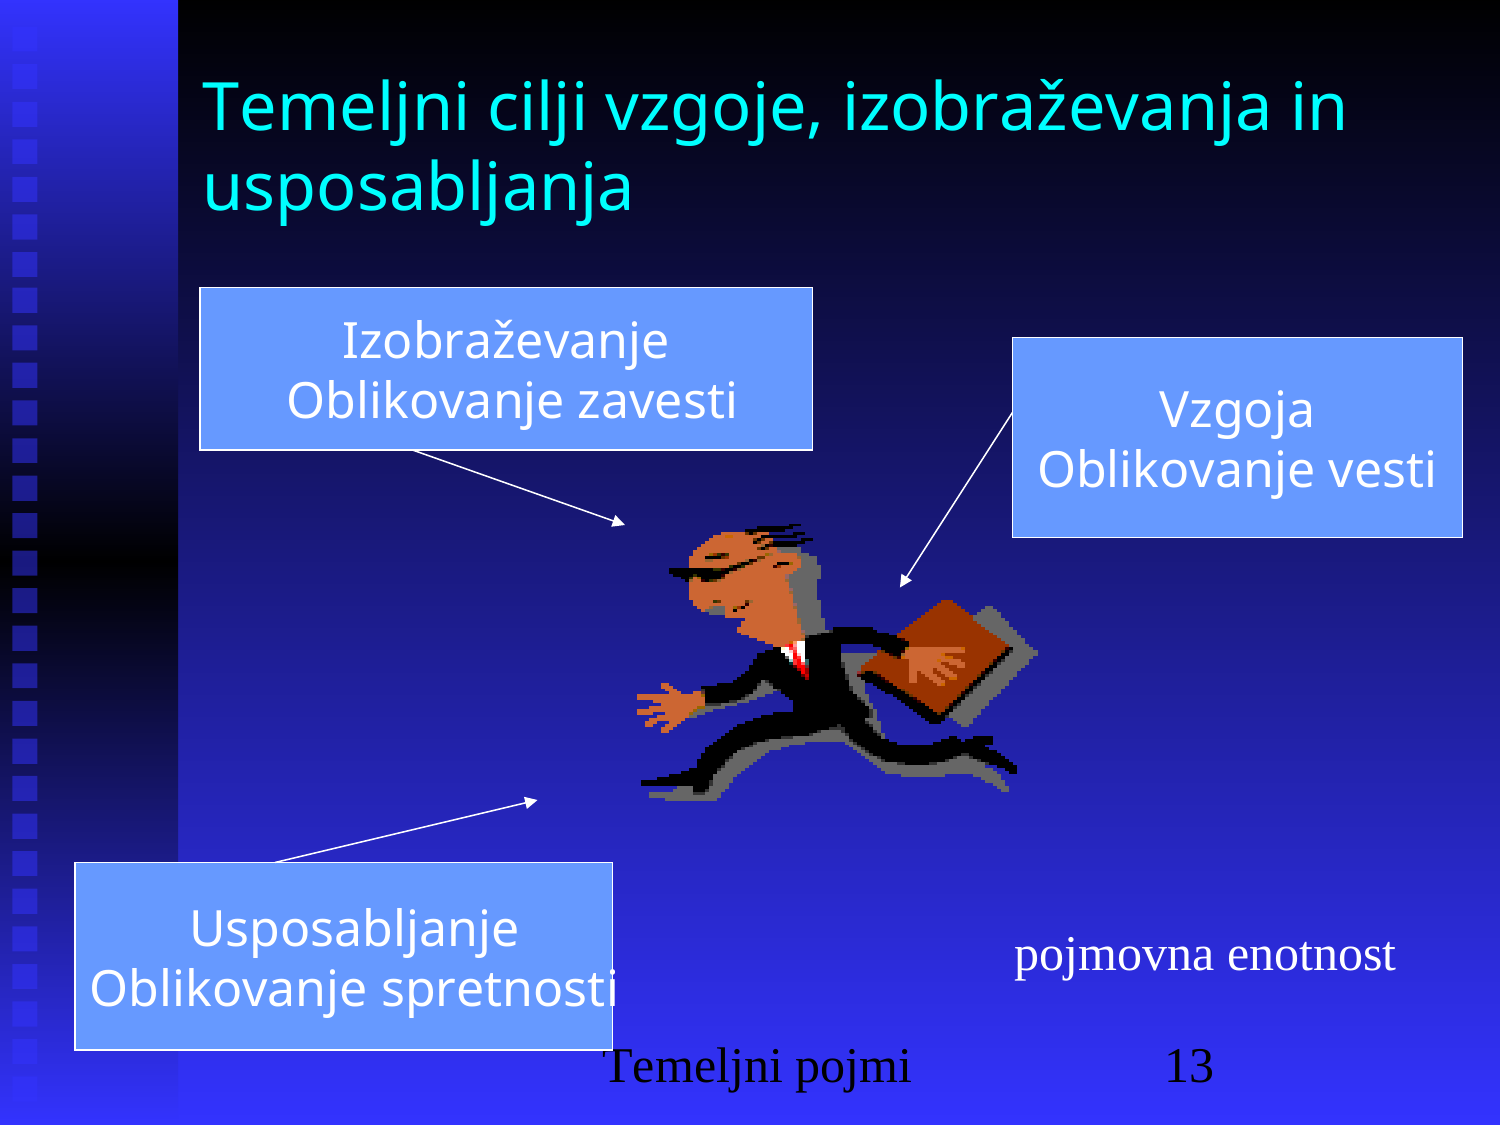

# Temeljni cilji vzgoje, izobraževanja in usposabljanja
Izobraževanje
 Oblikovanje zavesti
Vzgoja
Oblikovanje vesti
Usposabljanje
Oblikovanje spretnosti
pojmovna enotnost
Temeljni pojmi
13